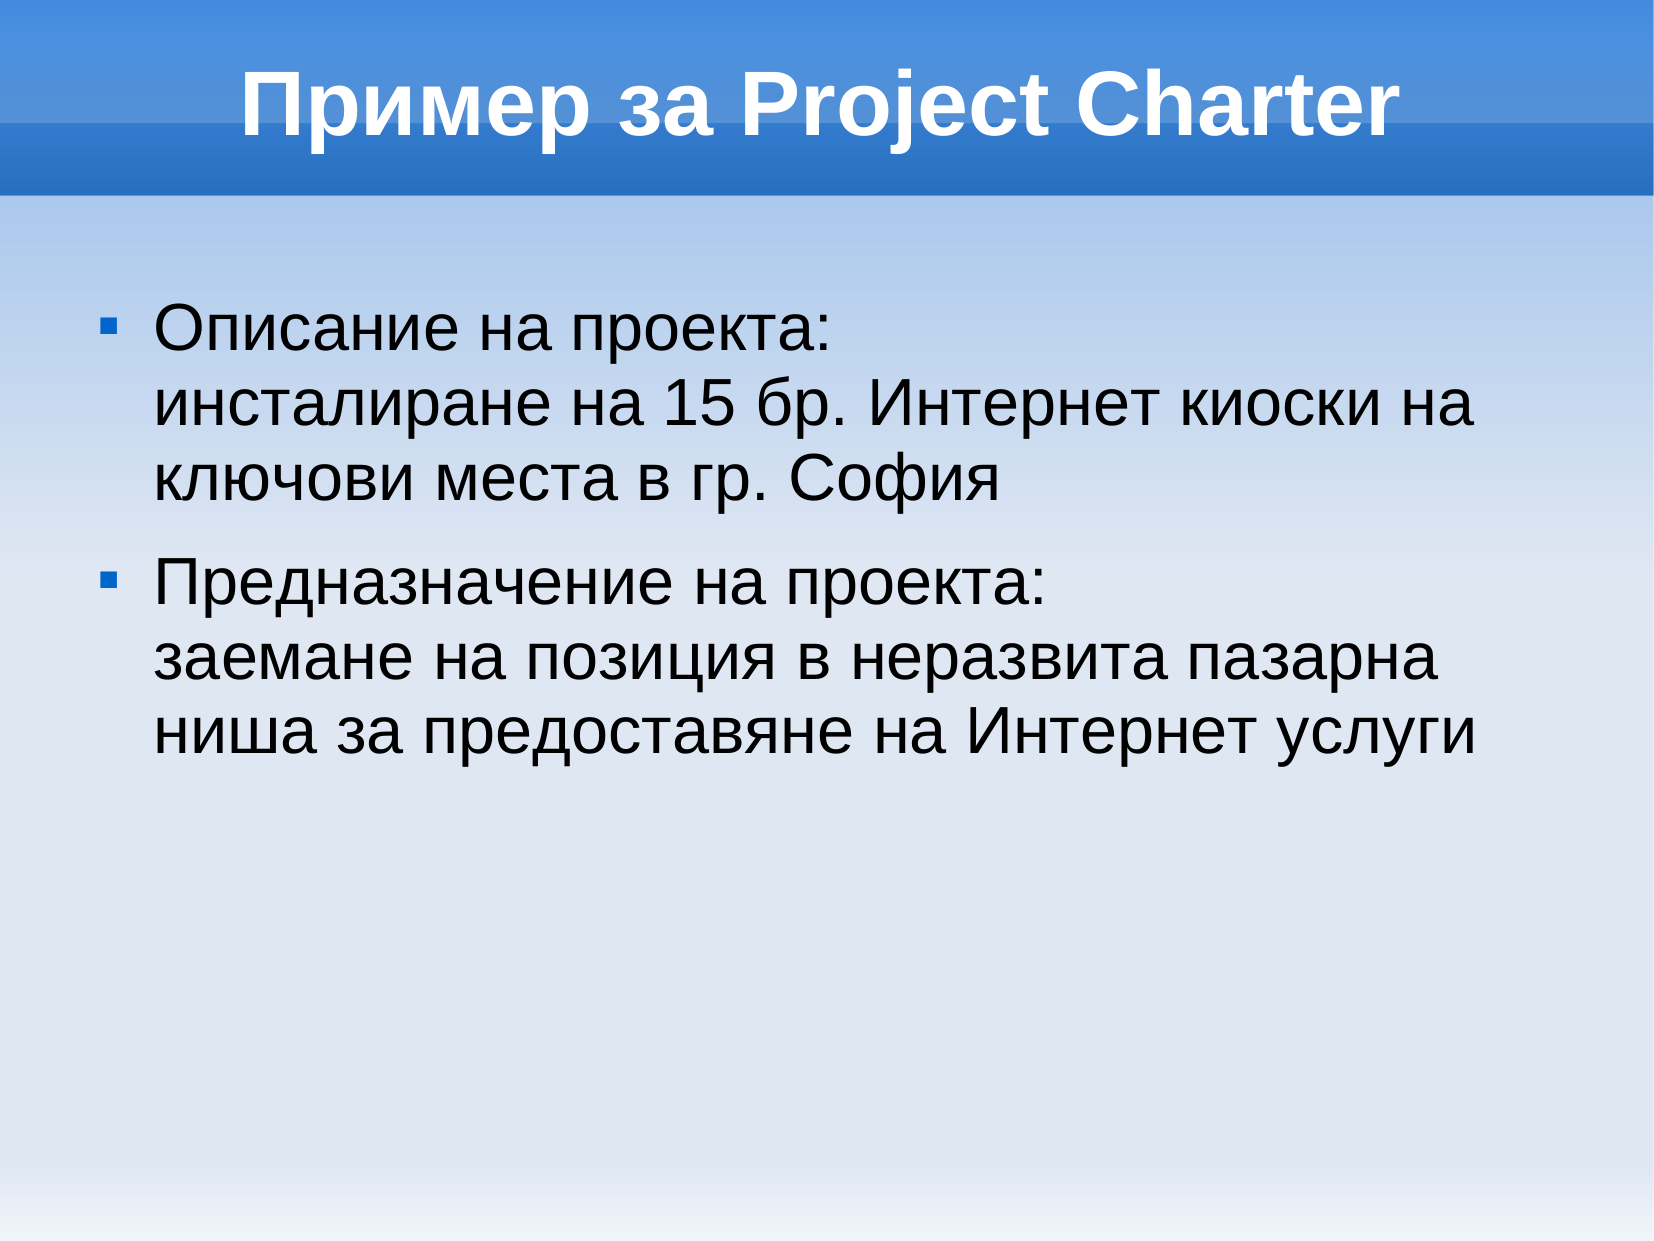

# Пример за Project Charter
Описание на проекта:
инсталиране на 15 бр. Интернет киоски на ключови места в гр. София
Предназначение на проекта:
заемане на позиция в неразвита пазарна ниша за предоставяне на Интернет услуги